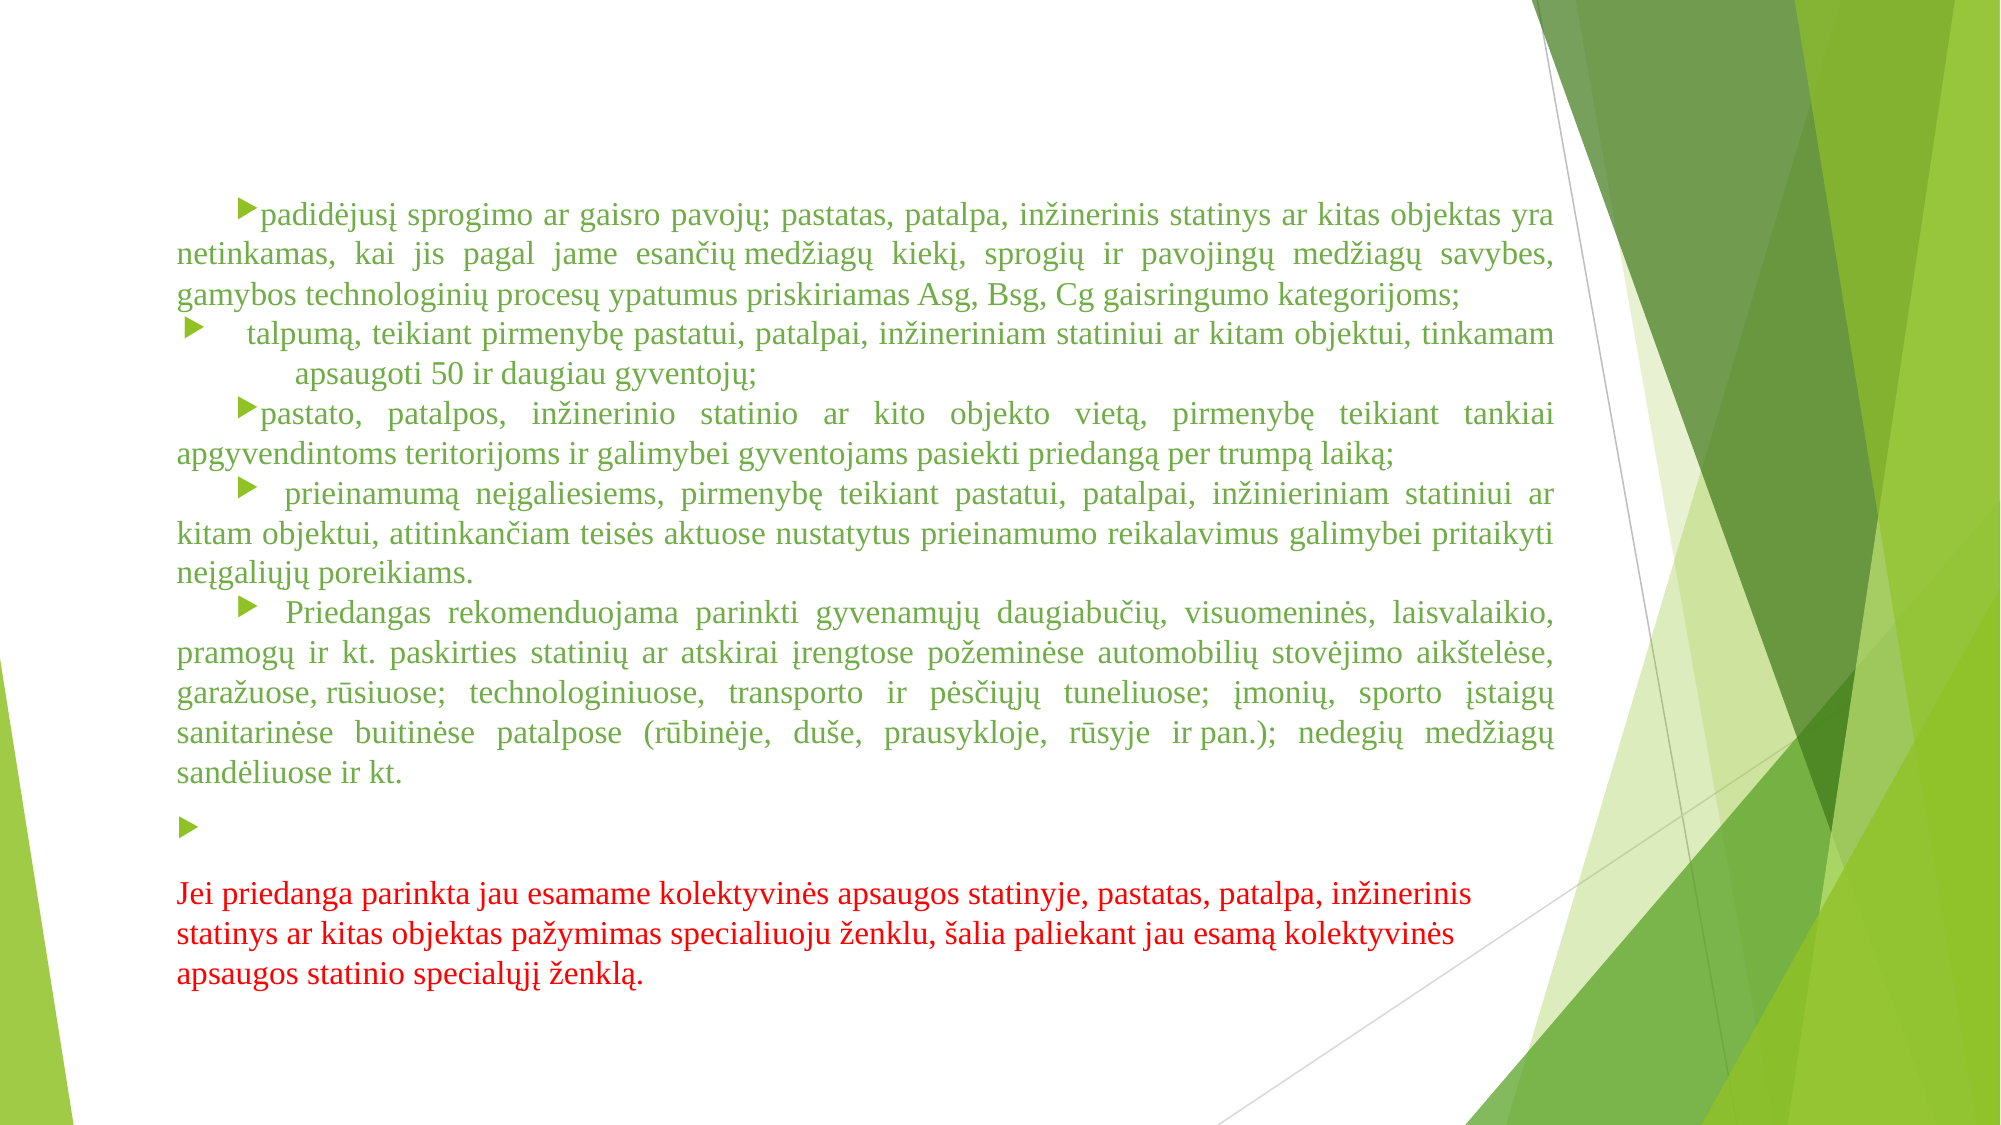

# padidėjusį sprogimo ar gaisro pavojų; pastatas, patalpa, inžinerinis statinys ar kitas objektas yra netinkamas, kai jis pagal jame esančių medžiagų kiekį, sprogių ir pavojingų medžiagų savybes, gamybos technologinių procesų ypatumus priskiriamas Asg, Bsg, Cg gaisringumo kategorijoms;
 talpumą, teikiant pirmenybę pastatui, patalpai, inžineriniam statiniui ar kitam objektui, tinkamam apsaugoti 50 ir daugiau gyventojų;
pastato, patalpos, inžinerinio statinio ar kito objekto vietą, pirmenybę teikiant tankiai apgyvendintoms teritorijoms ir galimybei gyventojams pasiekti priedangą per trumpą laiką;
  prieinamumą neįgaliesiems, pirmenybę teikiant pastatui, patalpai, inžinieriniam statiniui ar kitam objektui, atitinkančiam teisės aktuose nustatytus prieinamumo reikalavimus galimybei pritaikyti neįgaliųjų poreikiams.
  Priedangas rekomenduojama parinkti gyvenamųjų daugiabučių, visuomeninės, laisvalaikio, pramogų ir kt. paskirties statinių ar atskirai įrengtose požeminėse automobilių stovėjimo aikštelėse, garažuose, rūsiuose; technologiniuose, transporto ir pėsčiųjų tuneliuose; įmonių, sporto įstaigų sanitarinėse buitinėse patalpose (rūbinėje, duše, prausykloje, rūsyje ir pan.); nedegių medžiagų sandėliuose ir kt.
Jei priedanga parinkta jau esamame kolektyvinės apsaugos statinyje, pastatas, patalpa, inžinerinis statinys ar kitas objektas pažymimas specialiuoju ženklu, šalia paliekant jau esamą kolektyvinės apsaugos statinio specialųjį ženklą.